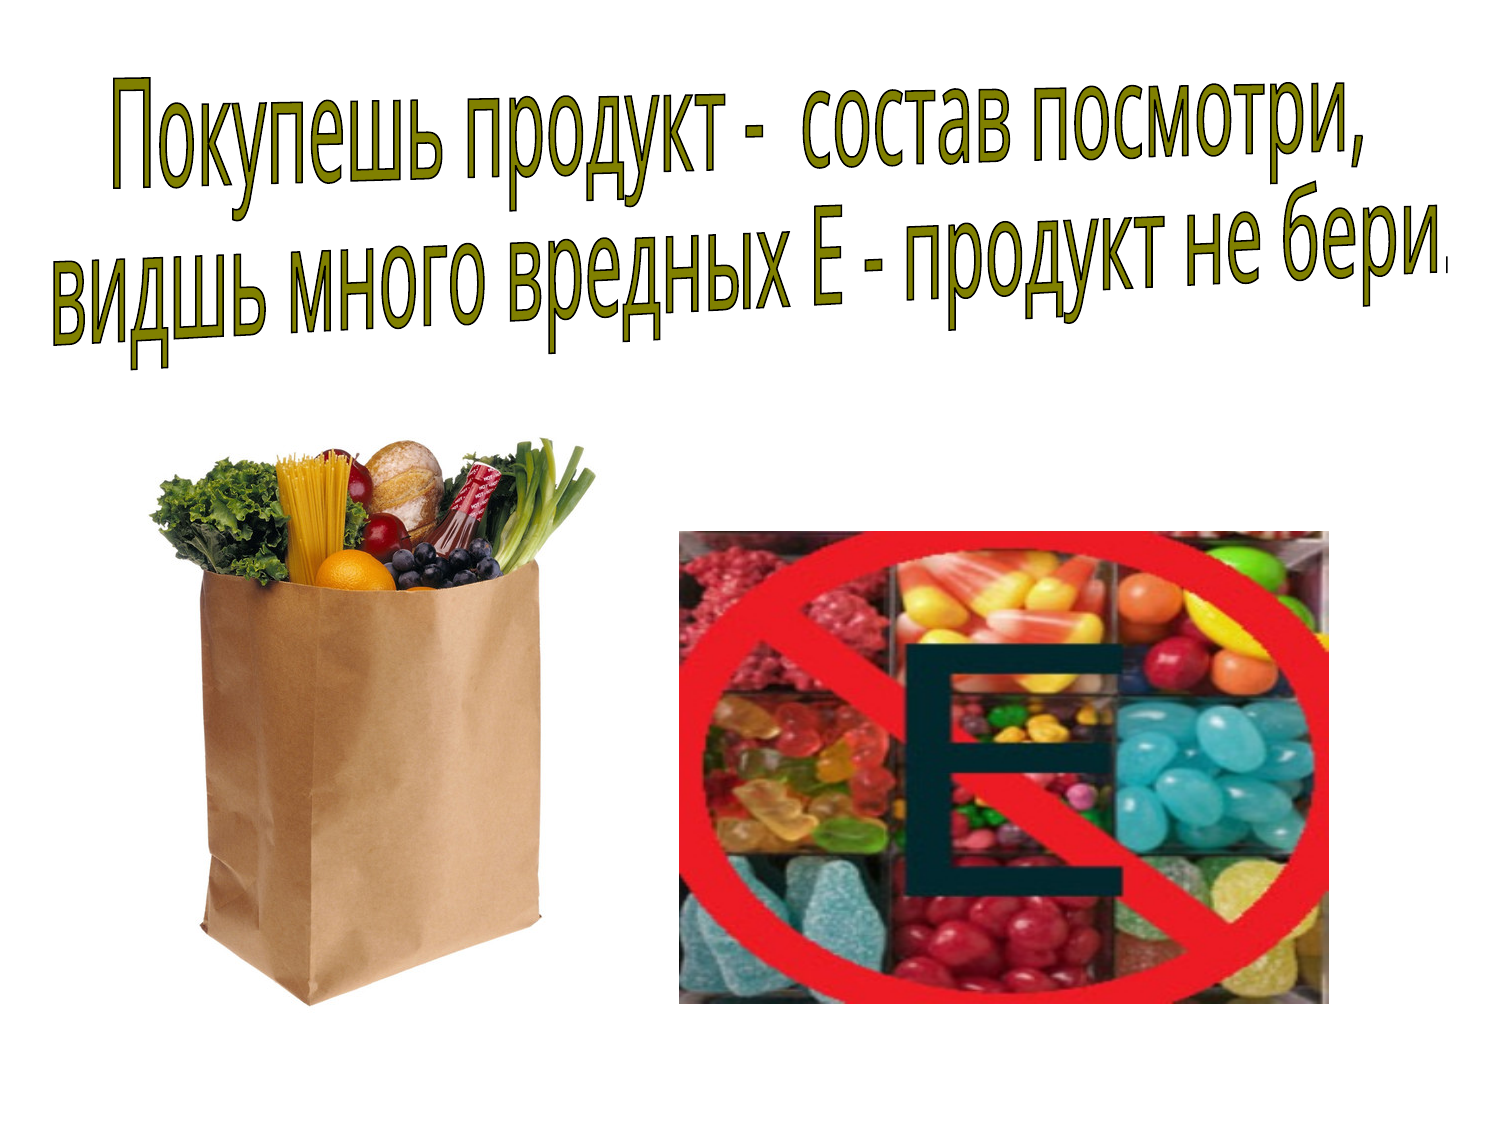

Покупешь продукт - состав посмотри,
 видшь много вредных Е - продукт не бери.